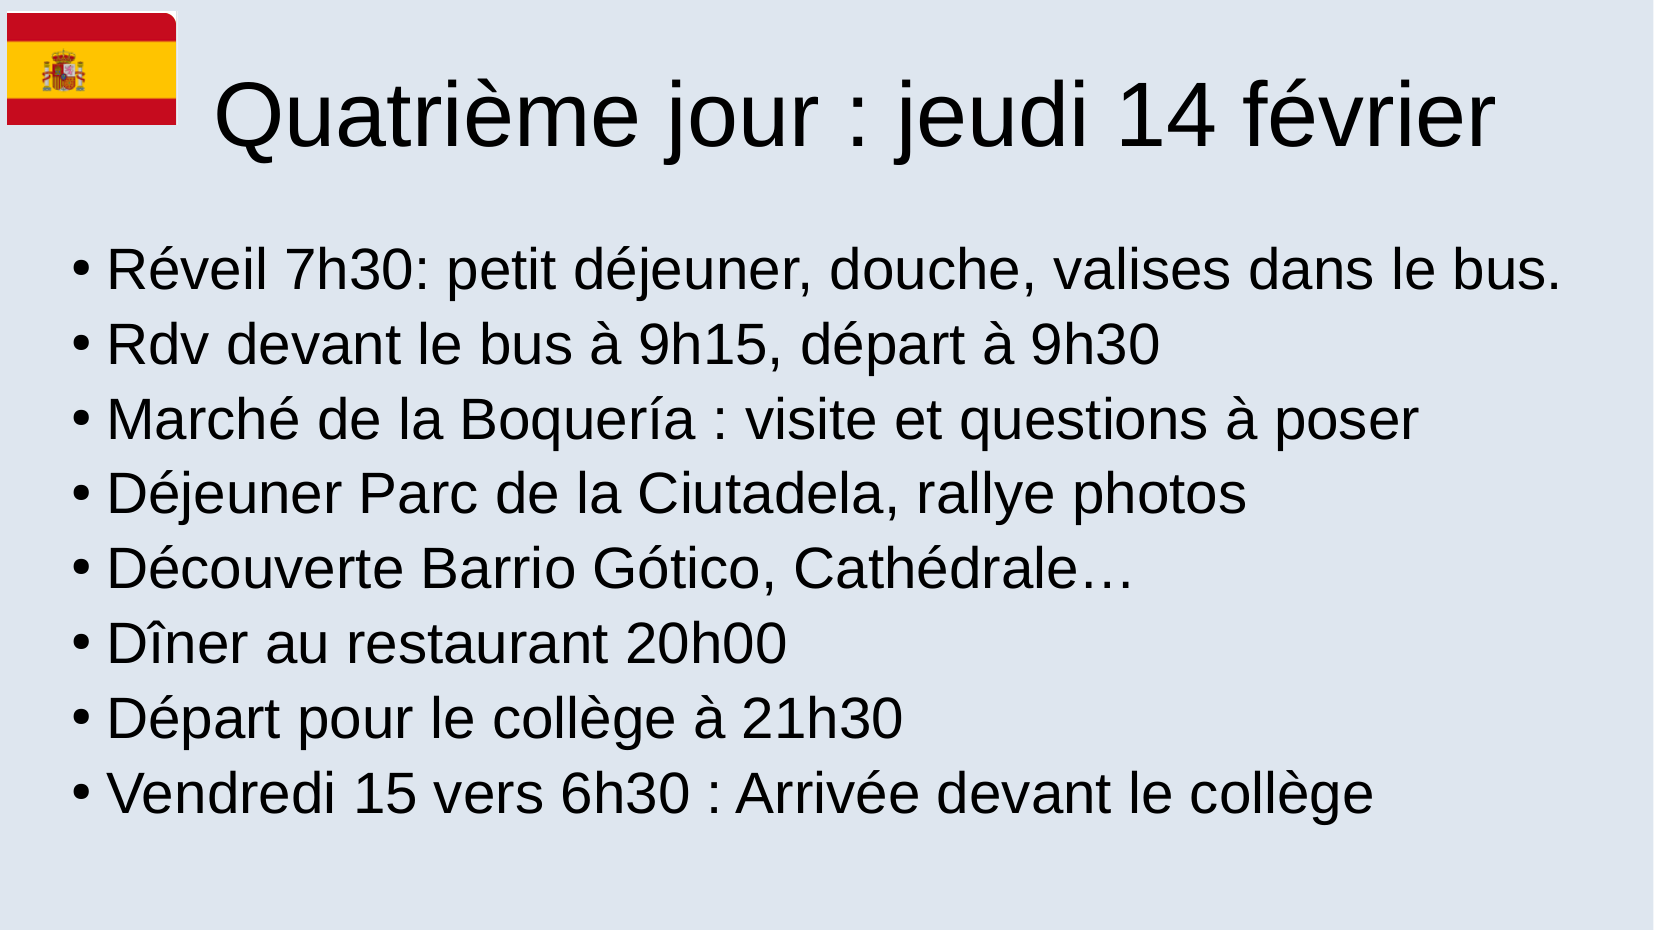

# Quatrième jour : jeudi 14 février
Réveil 7h30: petit déjeuner, douche, valises dans le bus.
Rdv devant le bus à 9h15, départ à 9h30
Marché de la Boquería : visite et questions à poser
Déjeuner Parc de la Ciutadela, rallye photos
Découverte Barrio Gótico, Cathédrale…
Dîner au restaurant 20h00
Départ pour le collège à 21h30
Vendredi 15 vers 6h30 : Arrivée devant le collège